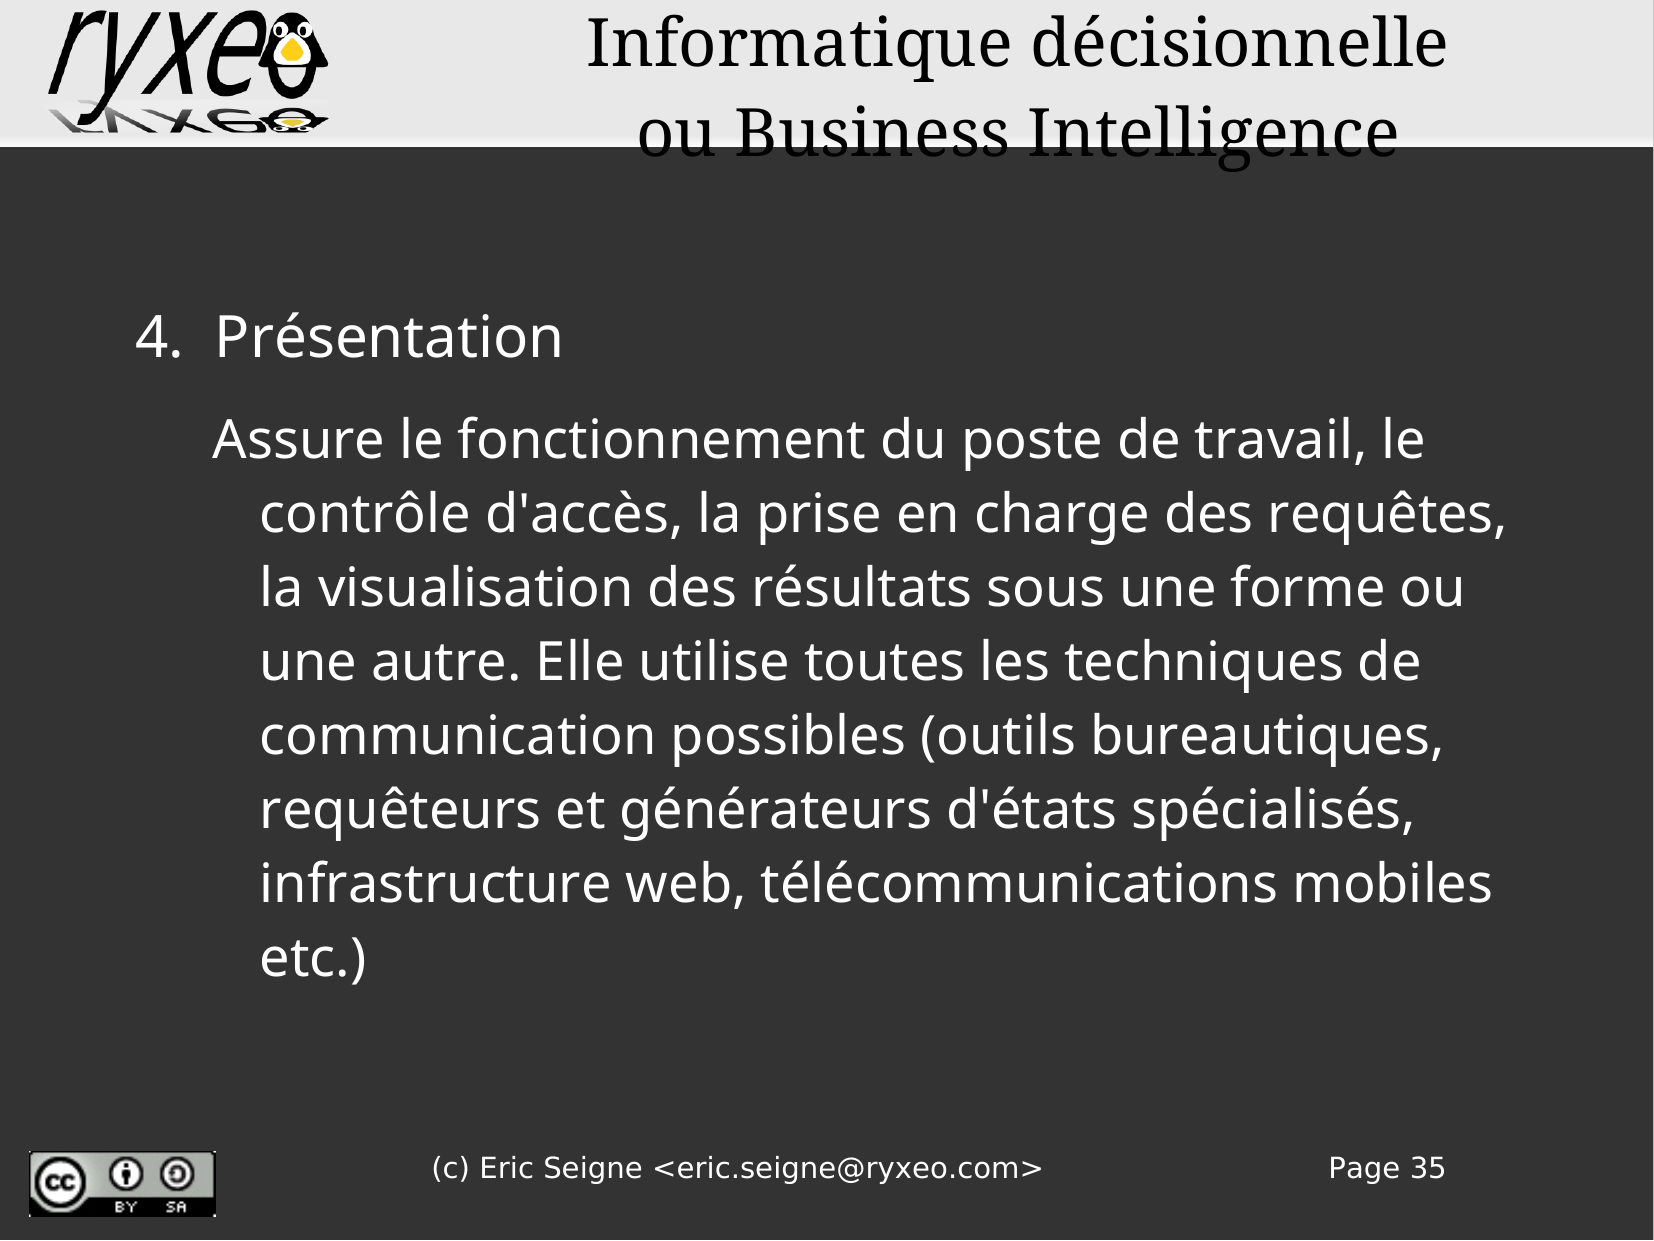

# Informatique décisionnelle ou Business Intelligence
4. Présentation
Assure le fonctionnement du poste de travail, le contrôle d'accès, la prise en charge des requêtes, la visualisation des résultats sous une forme ou une autre. Elle utilise toutes les techniques de communication possibles (outils bureautiques, requêteurs et générateurs d'états spécialisés, infrastructure web, télécommunications mobiles etc.)
Toto le héro
35